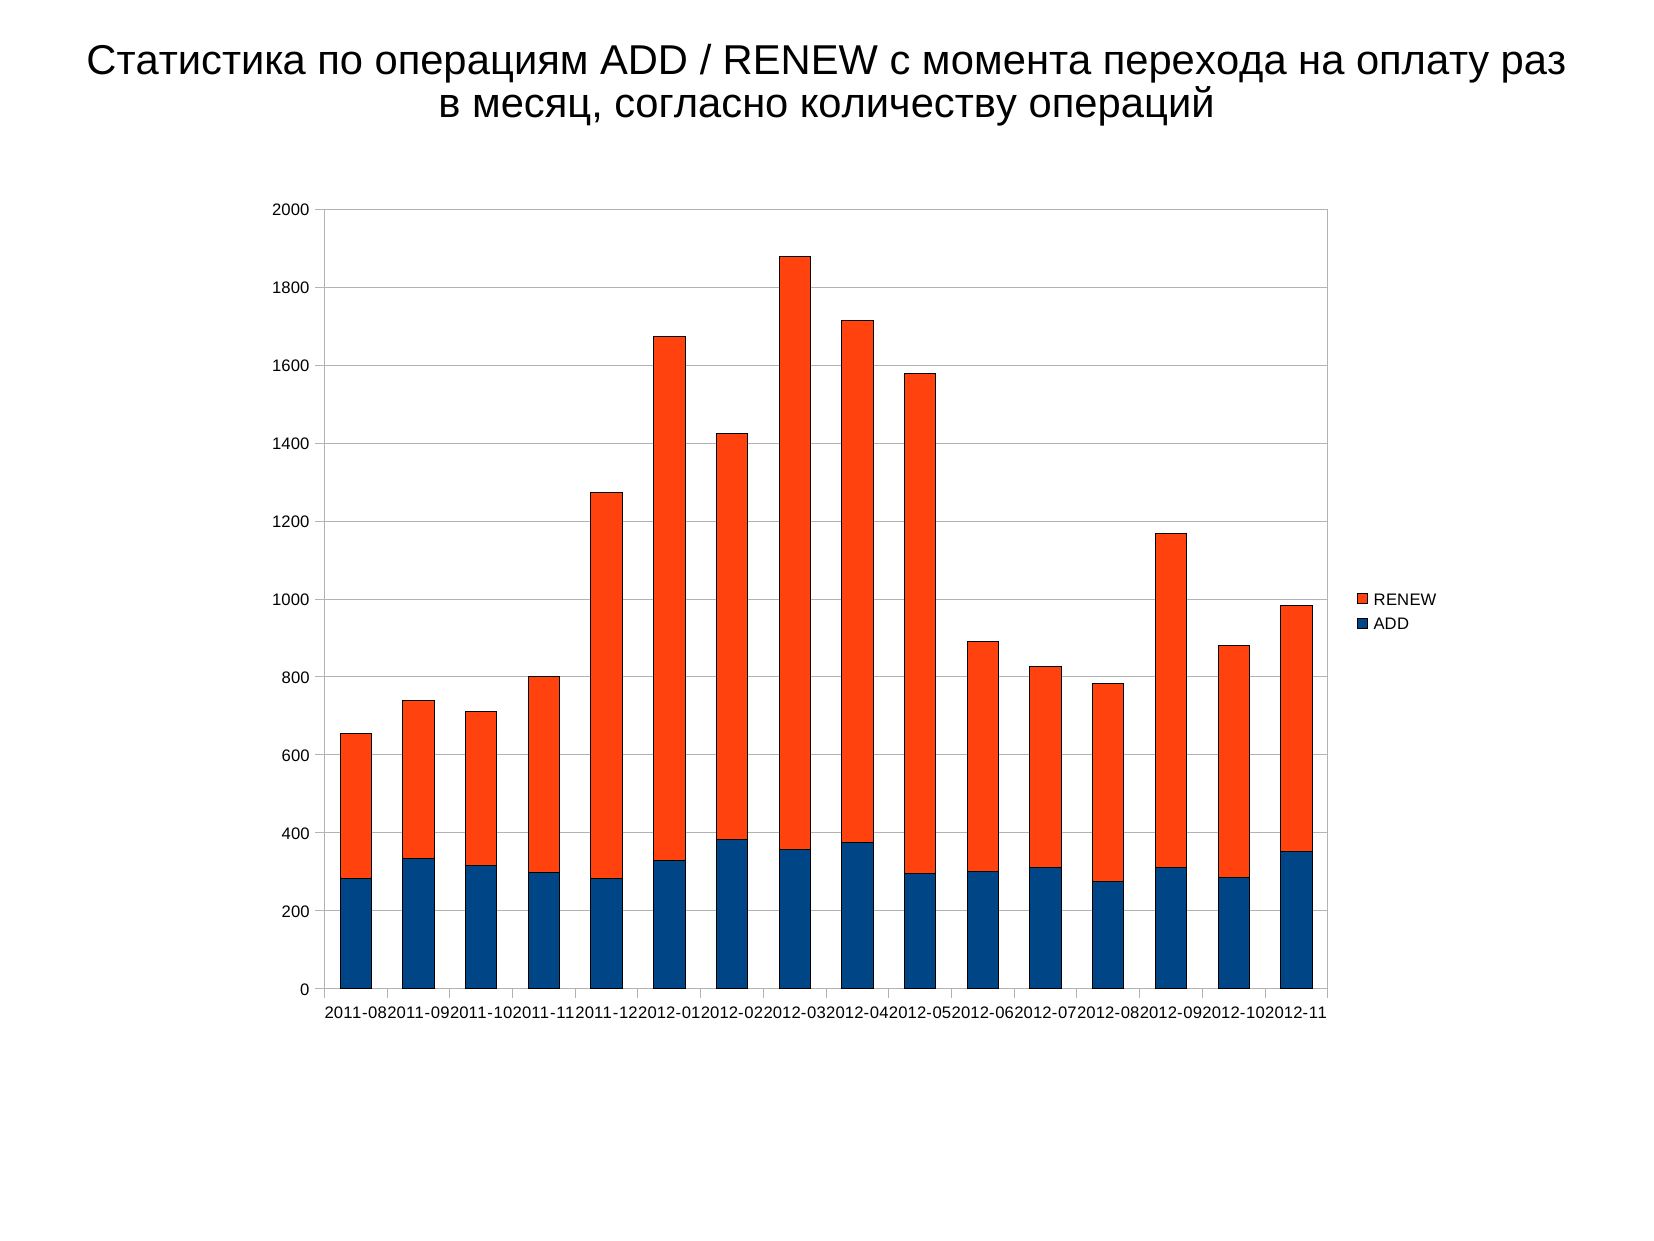

# Статистика по операциям ADD / RENEW с момента перехода на оплату раз в месяц, согласно количеству операций
### Chart
| Category | ADD | RENEW |
|---|---|---|
| 2011-08 | 282.0 | 373.0 |
| 2011-09 | 333.0 | 406.0 |
| 2011-10 | 316.0 | 396.0 |
| 2011-11 | 299.0 | 502.0 |
| 2011-12 | 283.0 | 991.0 |
| 2012-01 | 329.0 | 1346.0 |
| 2012-02 | 382.0 | 1043.0 |
| 2012-03 | 357.0 | 1523.0 |
| 2012-04 | 375.0 | 1339.0 |
| 2012-05 | 296.0 | 1283.0 |
| 2012-06 | 301.0 | 591.0 |
| 2012-07 | 312.0 | 516.0 |
| 2012-08 | 274.0 | 508.0 |
| 2012-09 | 310.0 | 858.0 |
| 2012-10 | 286.0 | 594.0 |
| 2012-11 | 352.0 | 632.0 |